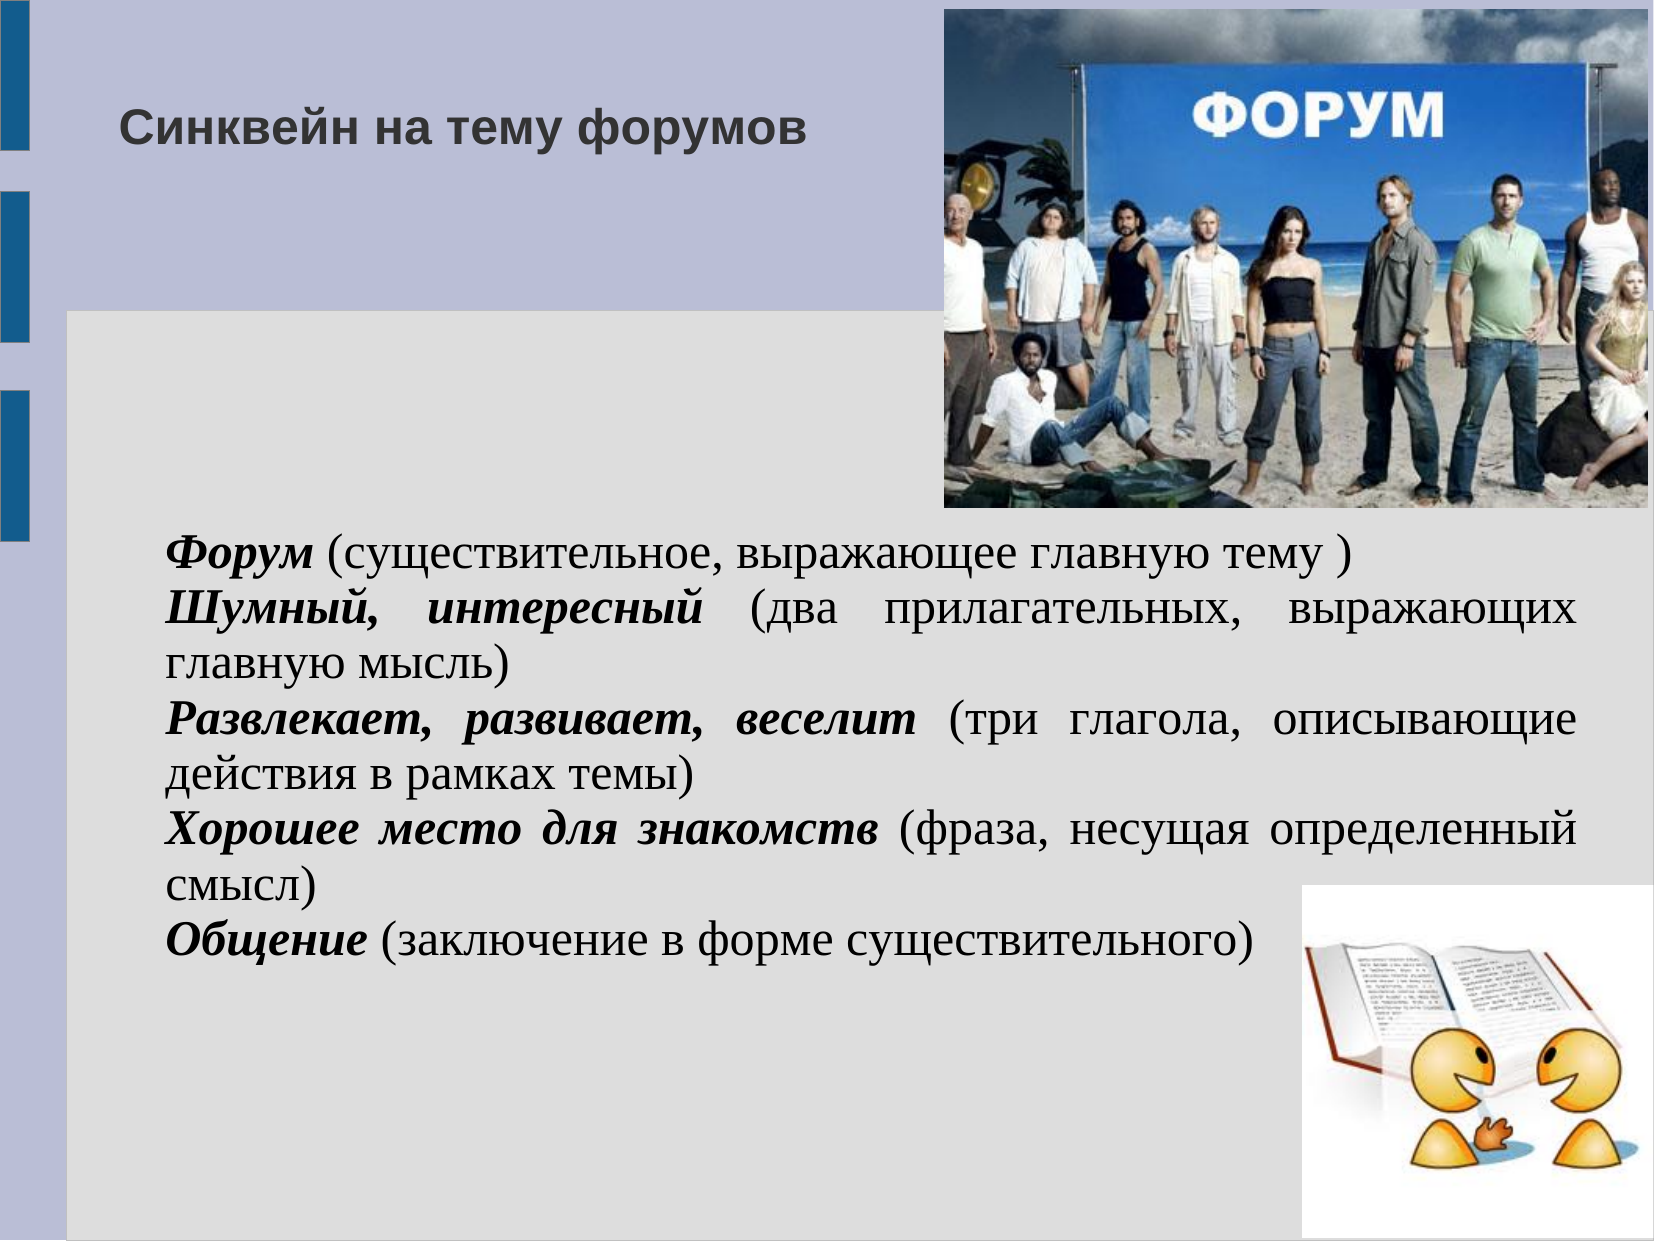

# Синквейн на тему форумов
Форум (существительное, выражающее главную тему )
Шумный, интересный (два прилагательных, выражающих главную мысль)
Развлекает, развивает, веселит (три глагола, описывающие действия в рамках темы)
Хорошее место для знакомств (фраза, несущая определенный смысл)
Общение (заключение в форме существительного)